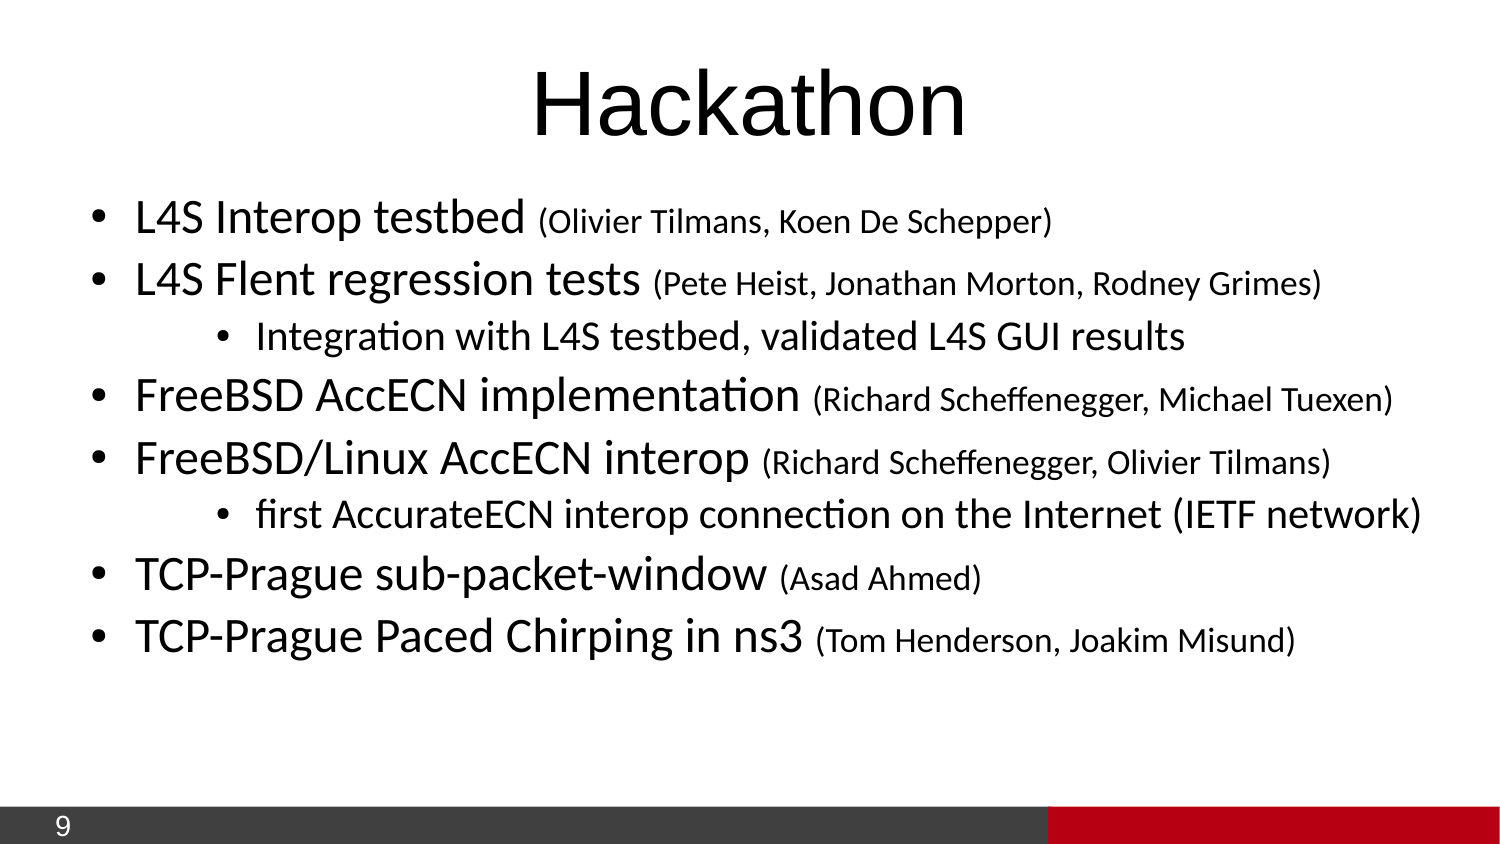

# Hackathon
L4S Interop testbed (Olivier Tilmans, Koen De Schepper)
L4S Flent regression tests (Pete Heist, Jonathan Morton, Rodney Grimes)
Integration with L4S testbed, validated L4S GUI results
FreeBSD AccECN implementation (Richard Scheffenegger, Michael Tuexen)
FreeBSD/Linux AccECN interop (Richard Scheffenegger, Olivier Tilmans)
first AccurateECN interop connection on the Internet (IETF network)
TCP-Prague sub-packet-window (Asad Ahmed)
TCP-Prague Paced Chirping in ns3 (Tom Henderson, Joakim Misund)
9